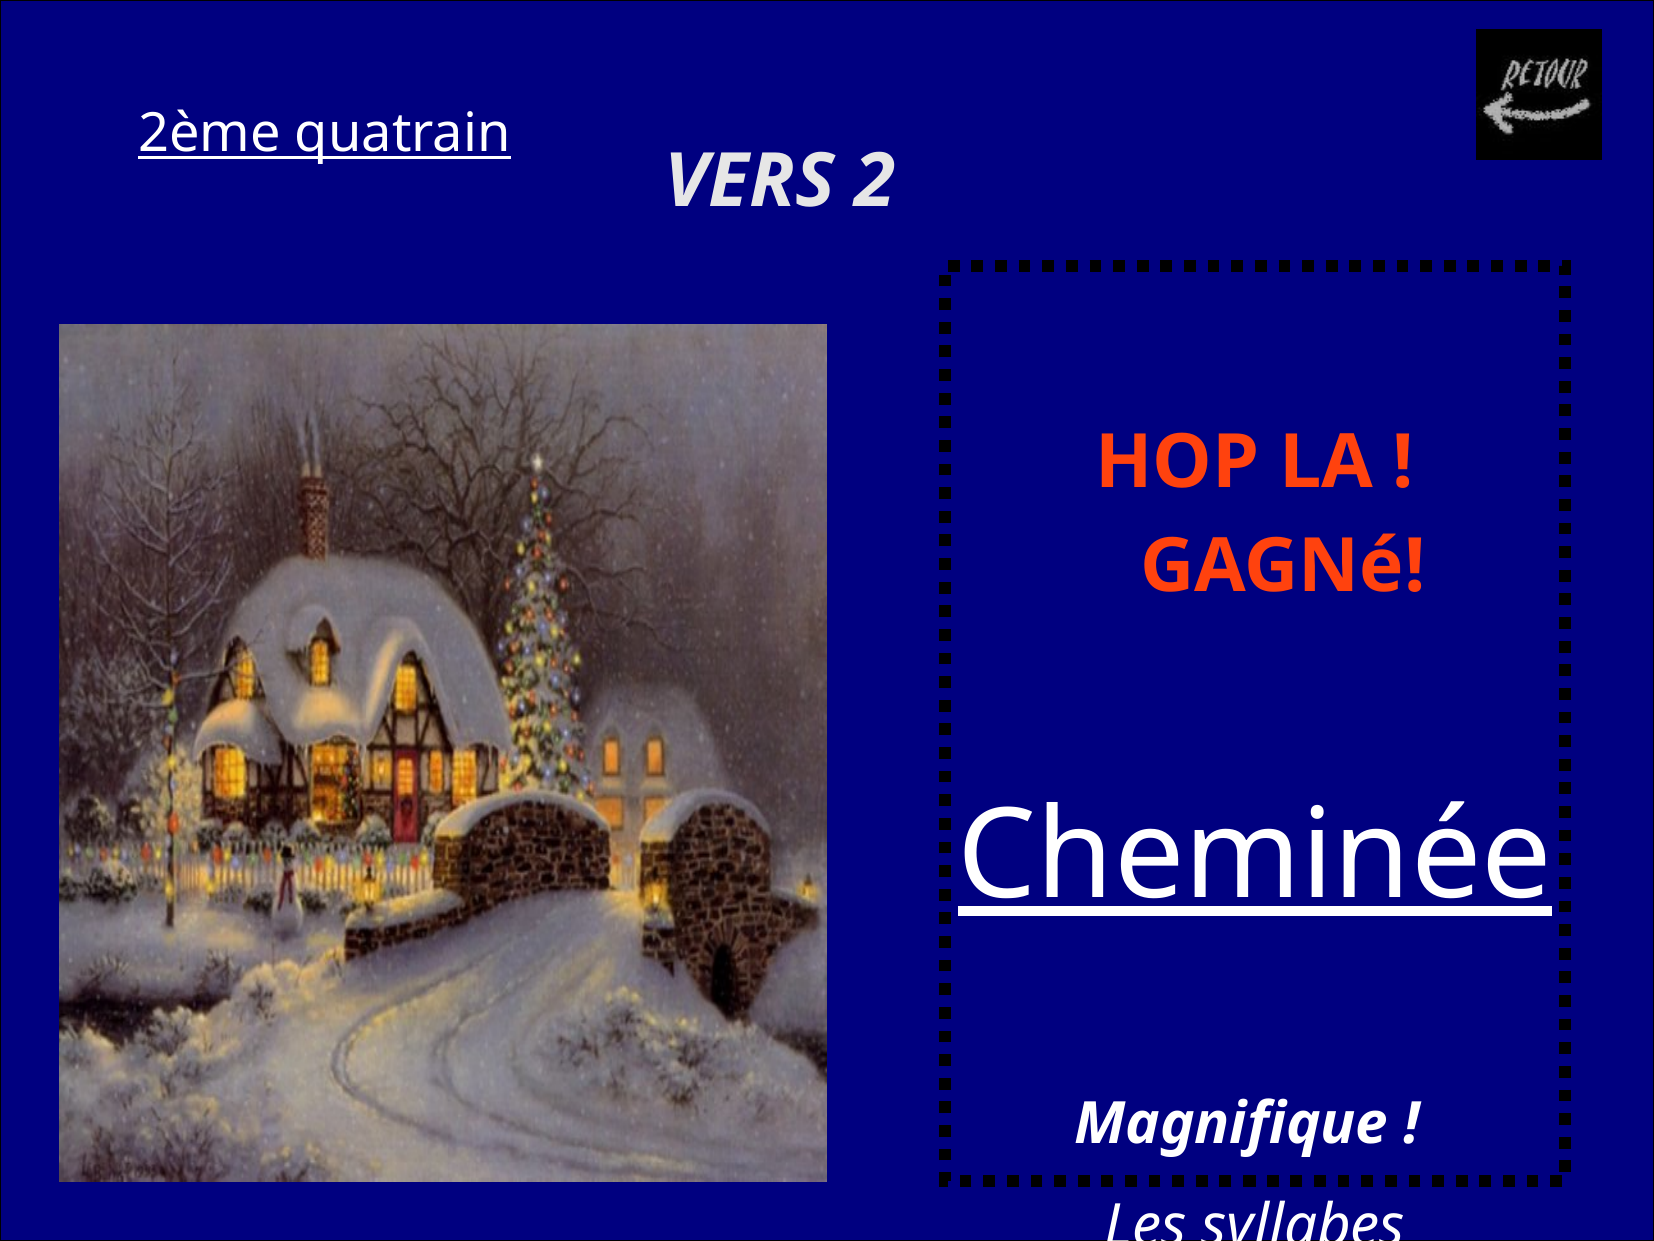

VERS 2
2ème quatrain
# HOP LA ! GAGNé!
Cheminée
Magnifique !
Les syllabes correspondent !